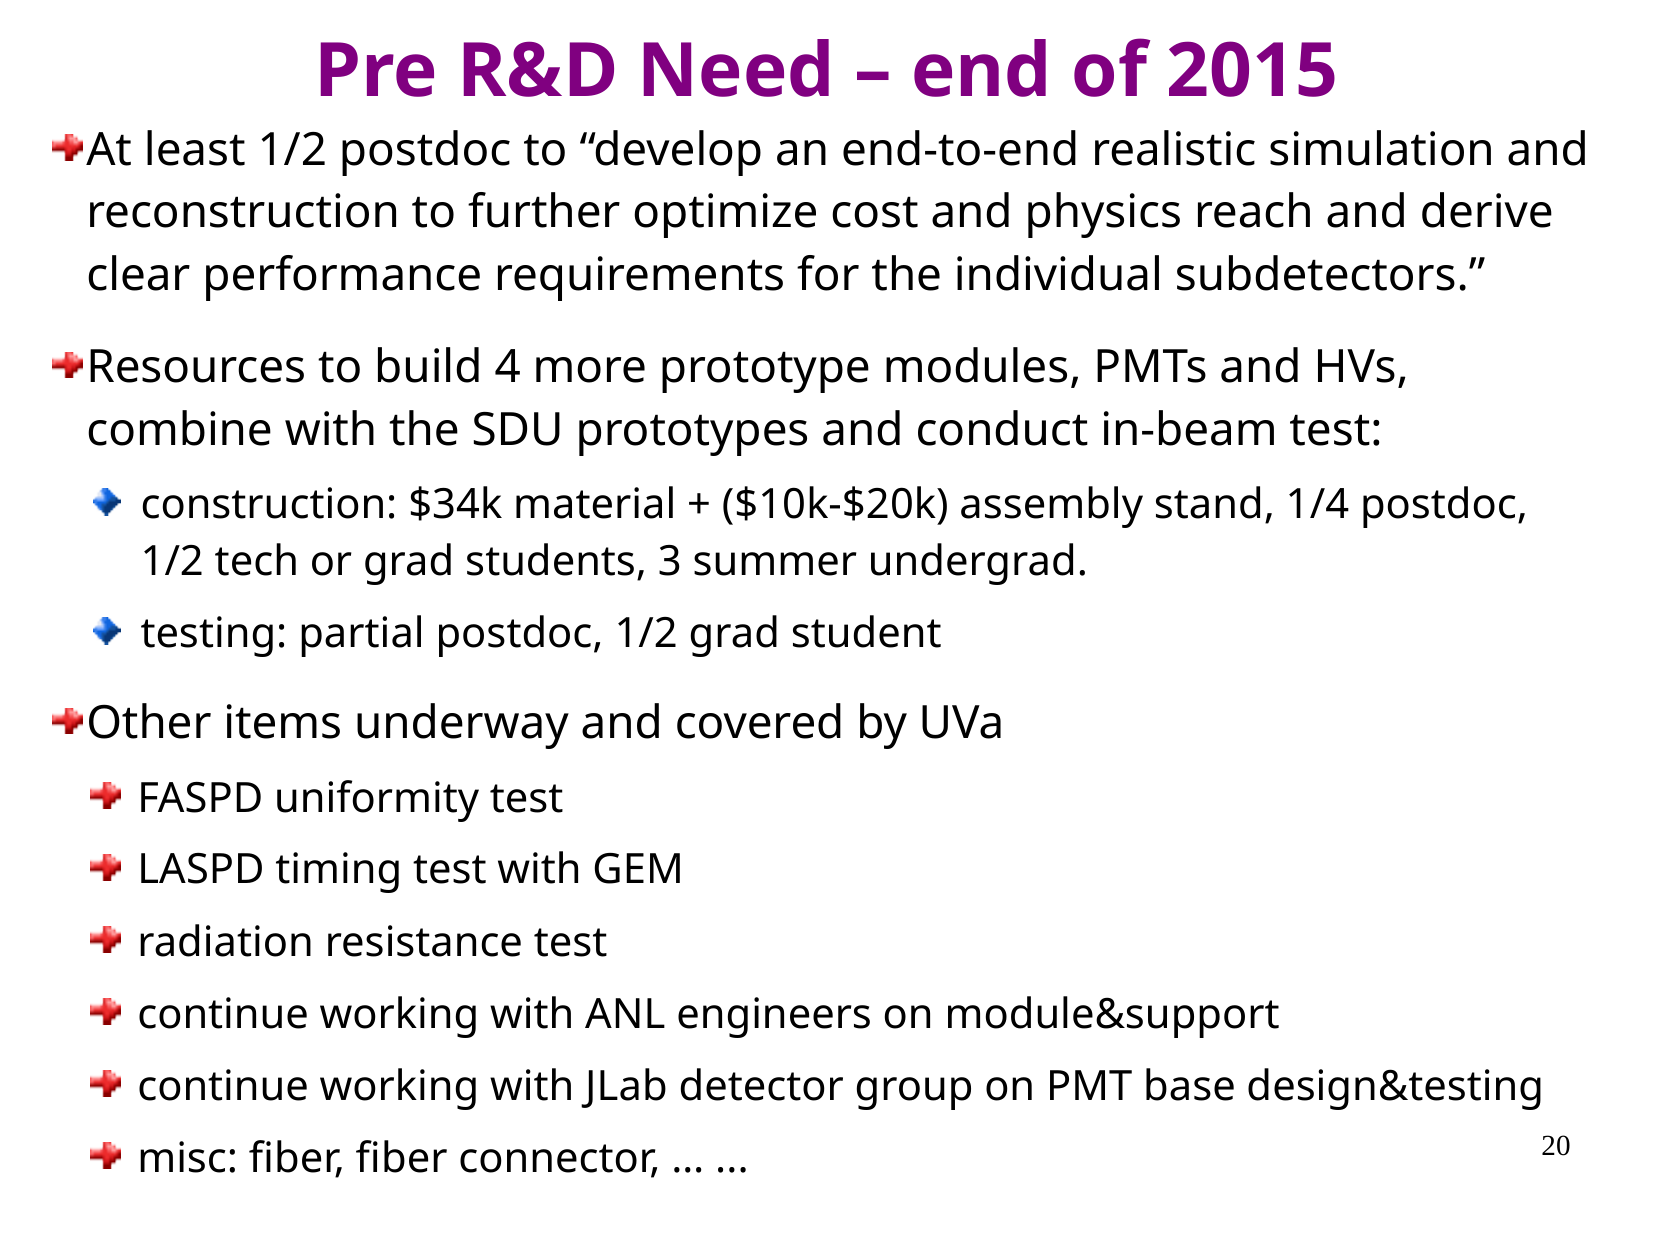

# Pre R&D Need – end of 2015
At least 1/2 postdoc to “develop an end‐to-end realistic simulation and reconstruction to further optimize cost and physics reach and derive clear performance requirements for the individual subdetectors.”
Resources to build 4 more prototype modules, PMTs and HVs, combine with the SDU prototypes and conduct in-beam test:
construction: $34k material + ($10k-$20k) assembly stand, 1/4 postdoc, 1/2 tech or grad students, 3 summer undergrad.
testing: partial postdoc, 1/2 grad student
Other items underway and covered by UVa
FASPD uniformity test
LASPD timing test with GEM
radiation resistance test
continue working with ANL engineers on module&support
continue working with JLab detector group on PMT base design&testing
misc: fiber, fiber connector, … ...
20